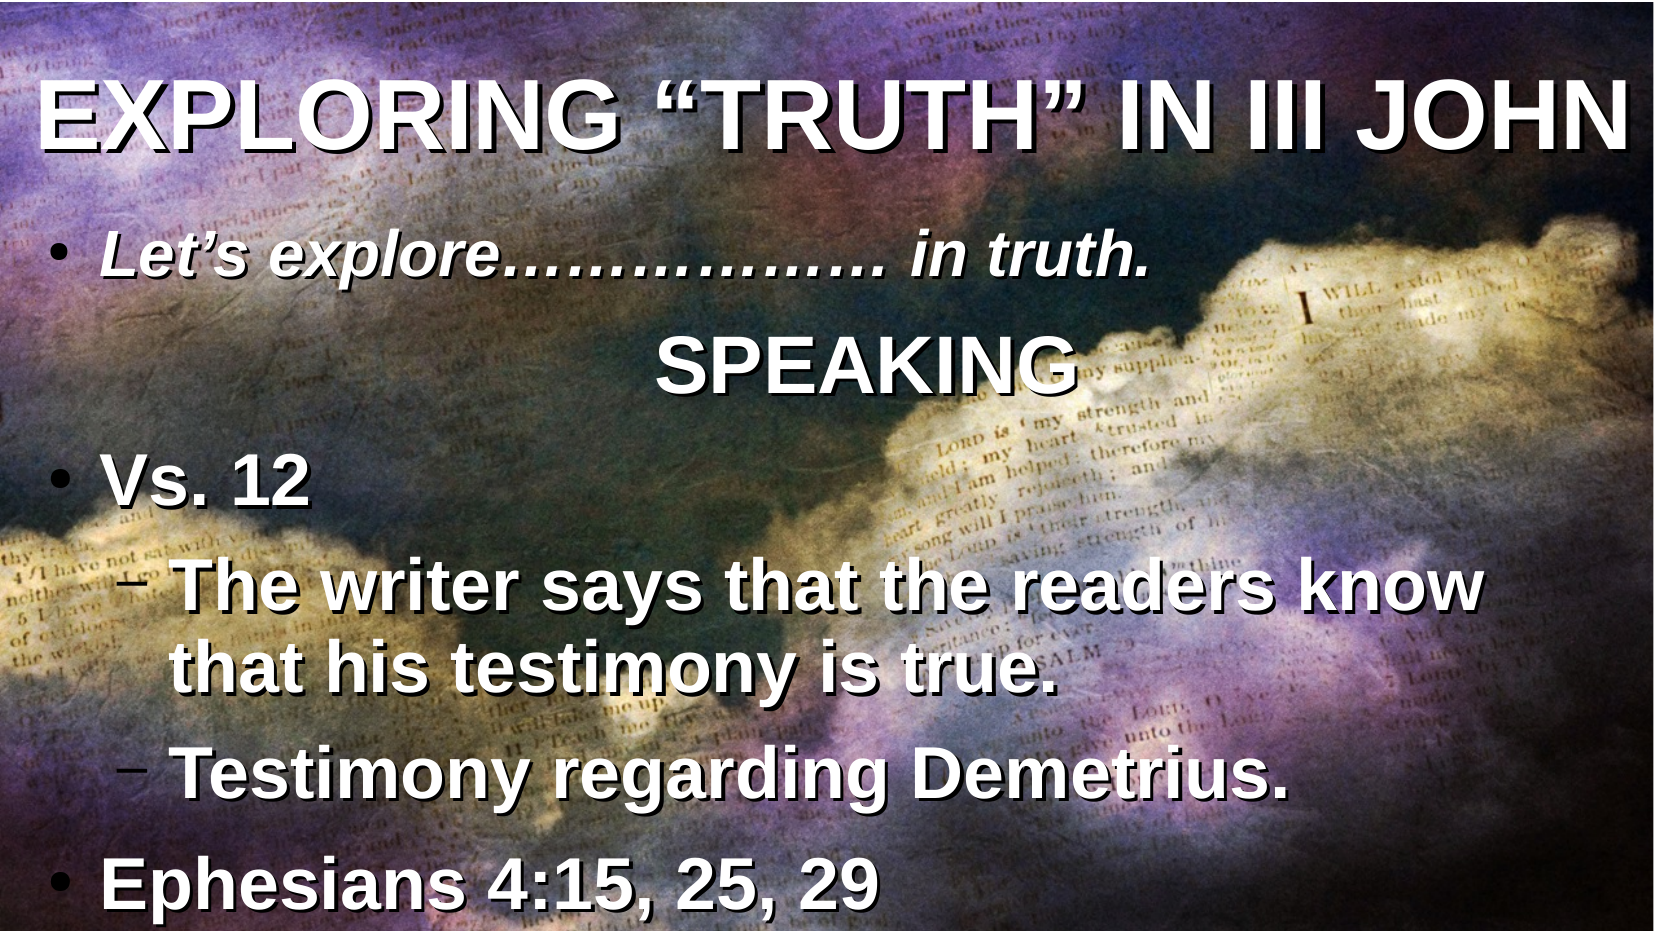

# EXPLORING “TRUTH” IN III JOHN
Let’s explore……………… in truth.
SPEAKING
Vs. 12
The writer says that the readers know that his testimony is true.
Testimony regarding Demetrius.
Ephesians 4:15, 25, 29